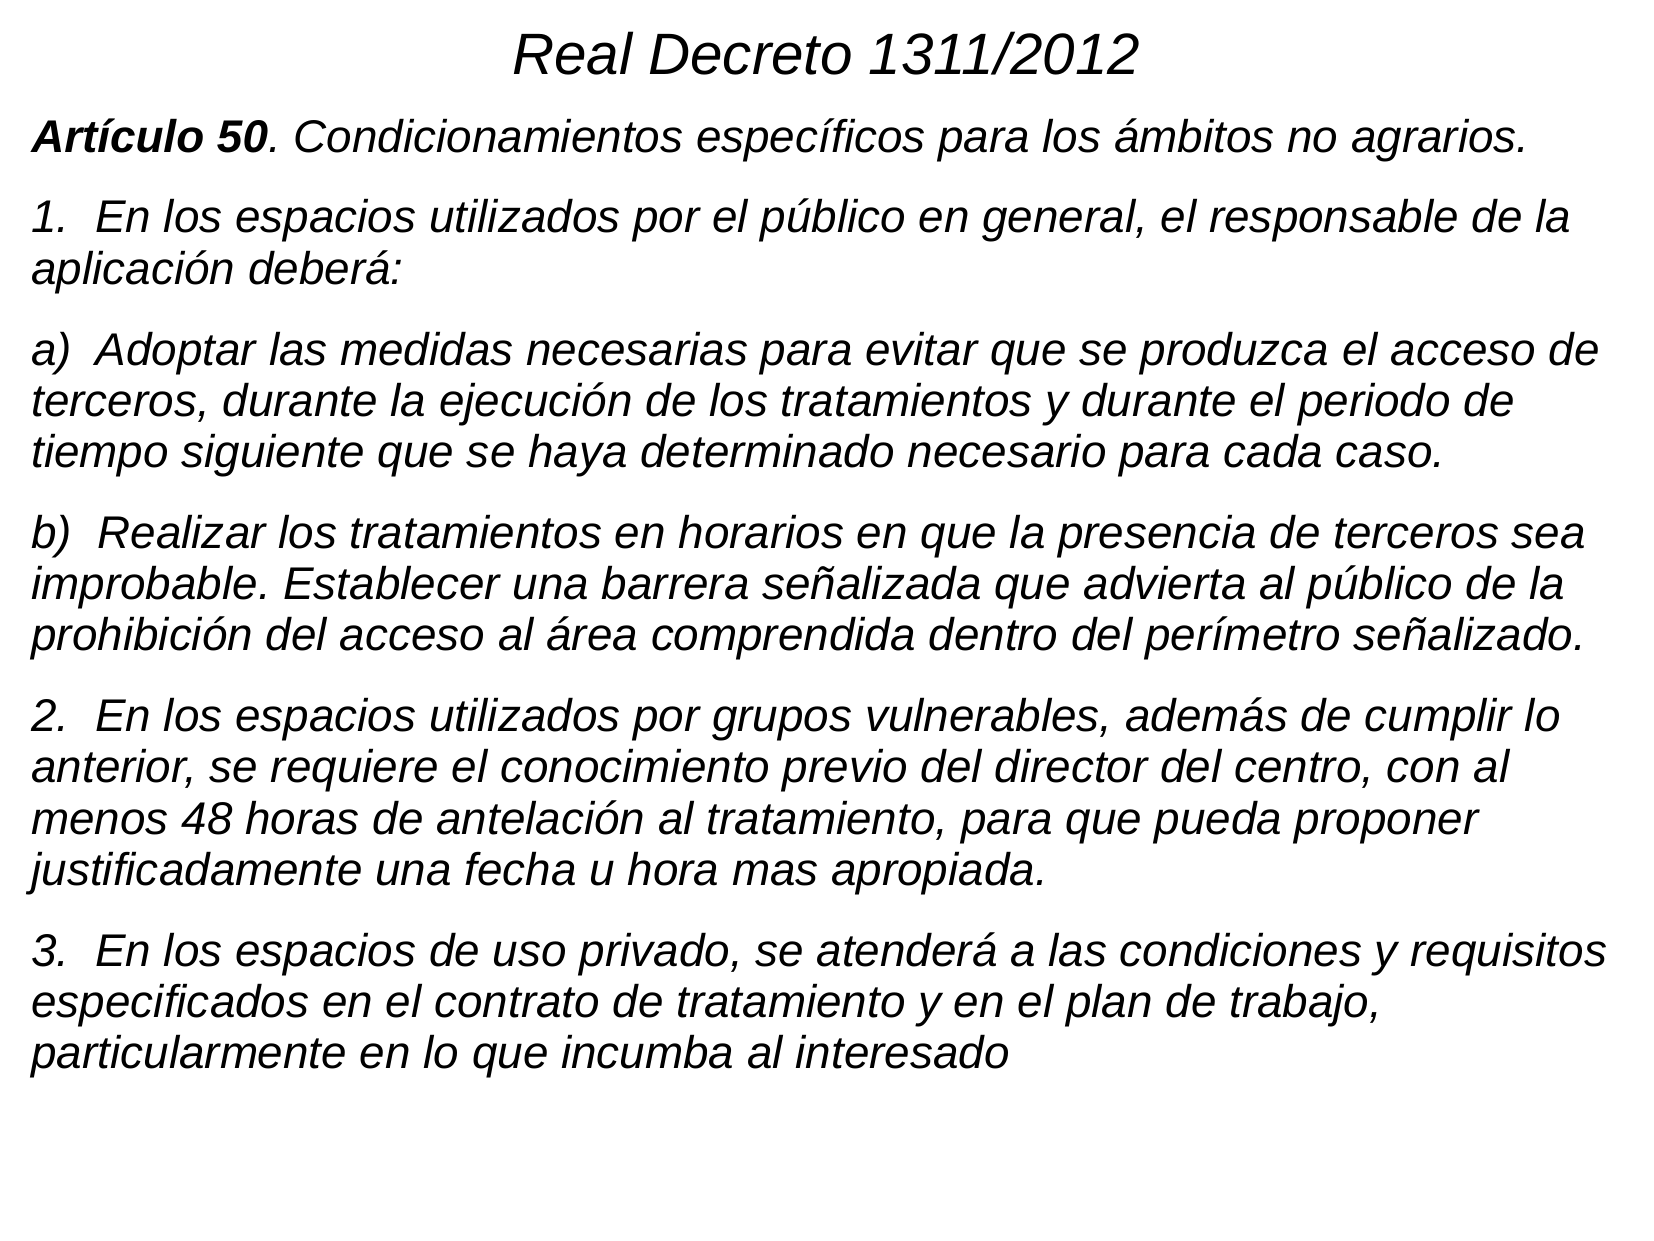

# Real Decreto 1311/2012
Artículo 50. Condicionamientos específicos para los ámbitos no agrarios.
1. En los espacios utilizados por el público en general, el responsable de la aplicación deberá:
a) Adoptar las medidas necesarias para evitar que se produzca el acceso de terceros, durante la ejecución de los tratamientos y durante el periodo de tiempo siguiente que se haya determinado necesario para cada caso.
b) Realizar los tratamientos en horarios en que la presencia de terceros sea improbable. Establecer una barrera señalizada que advierta al público de la prohibición del acceso al área comprendida dentro del perímetro señalizado.
2. En los espacios utilizados por grupos vulnerables, además de cumplir lo anterior, se requiere el conocimiento previo del director del centro, con al menos 48 horas de antelación al tratamiento, para que pueda proponer justificadamente una fecha u hora mas apropiada.
3. En los espacios de uso privado, se atenderá a las condiciones y requisitos especificados en el contrato de tratamiento y en el plan de trabajo, particularmente en lo que incumba al interesado